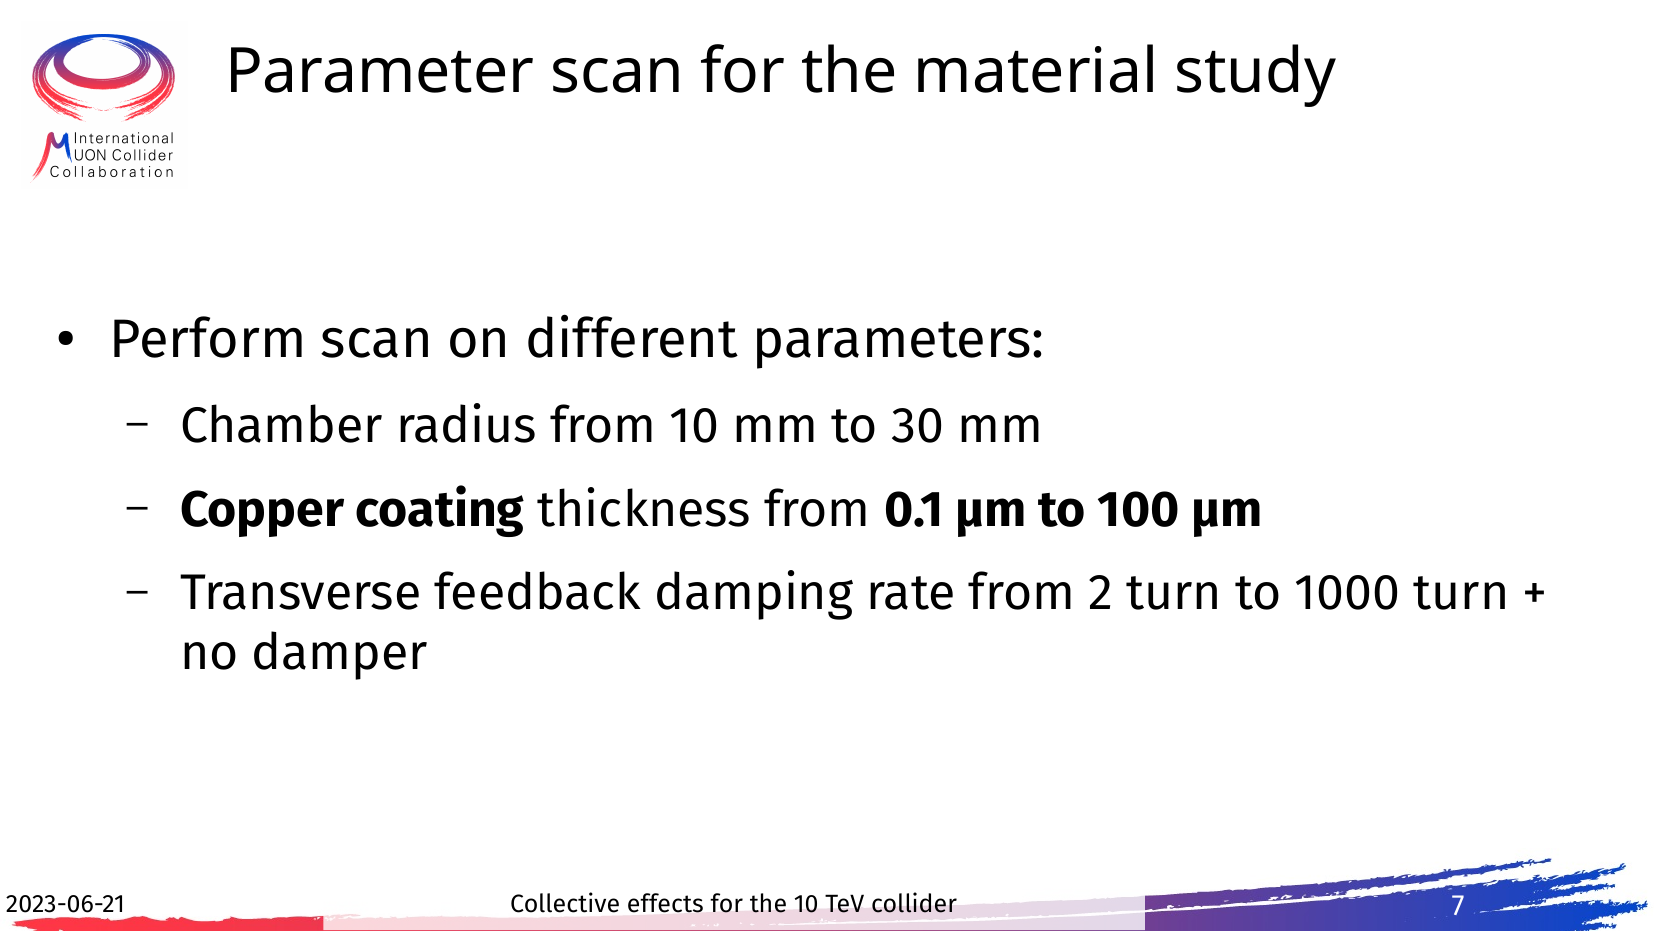

Parameter scan for the material study
# Perform scan on different parameters:
Chamber radius from 10 mm to 30 mm
Copper coating thickness from 0.1 μm to 100 μm
Transverse feedback damping rate from 2 turn to 1000 turn + no damper
2023-06-21
Collective effects for the 10 TeV collider
7